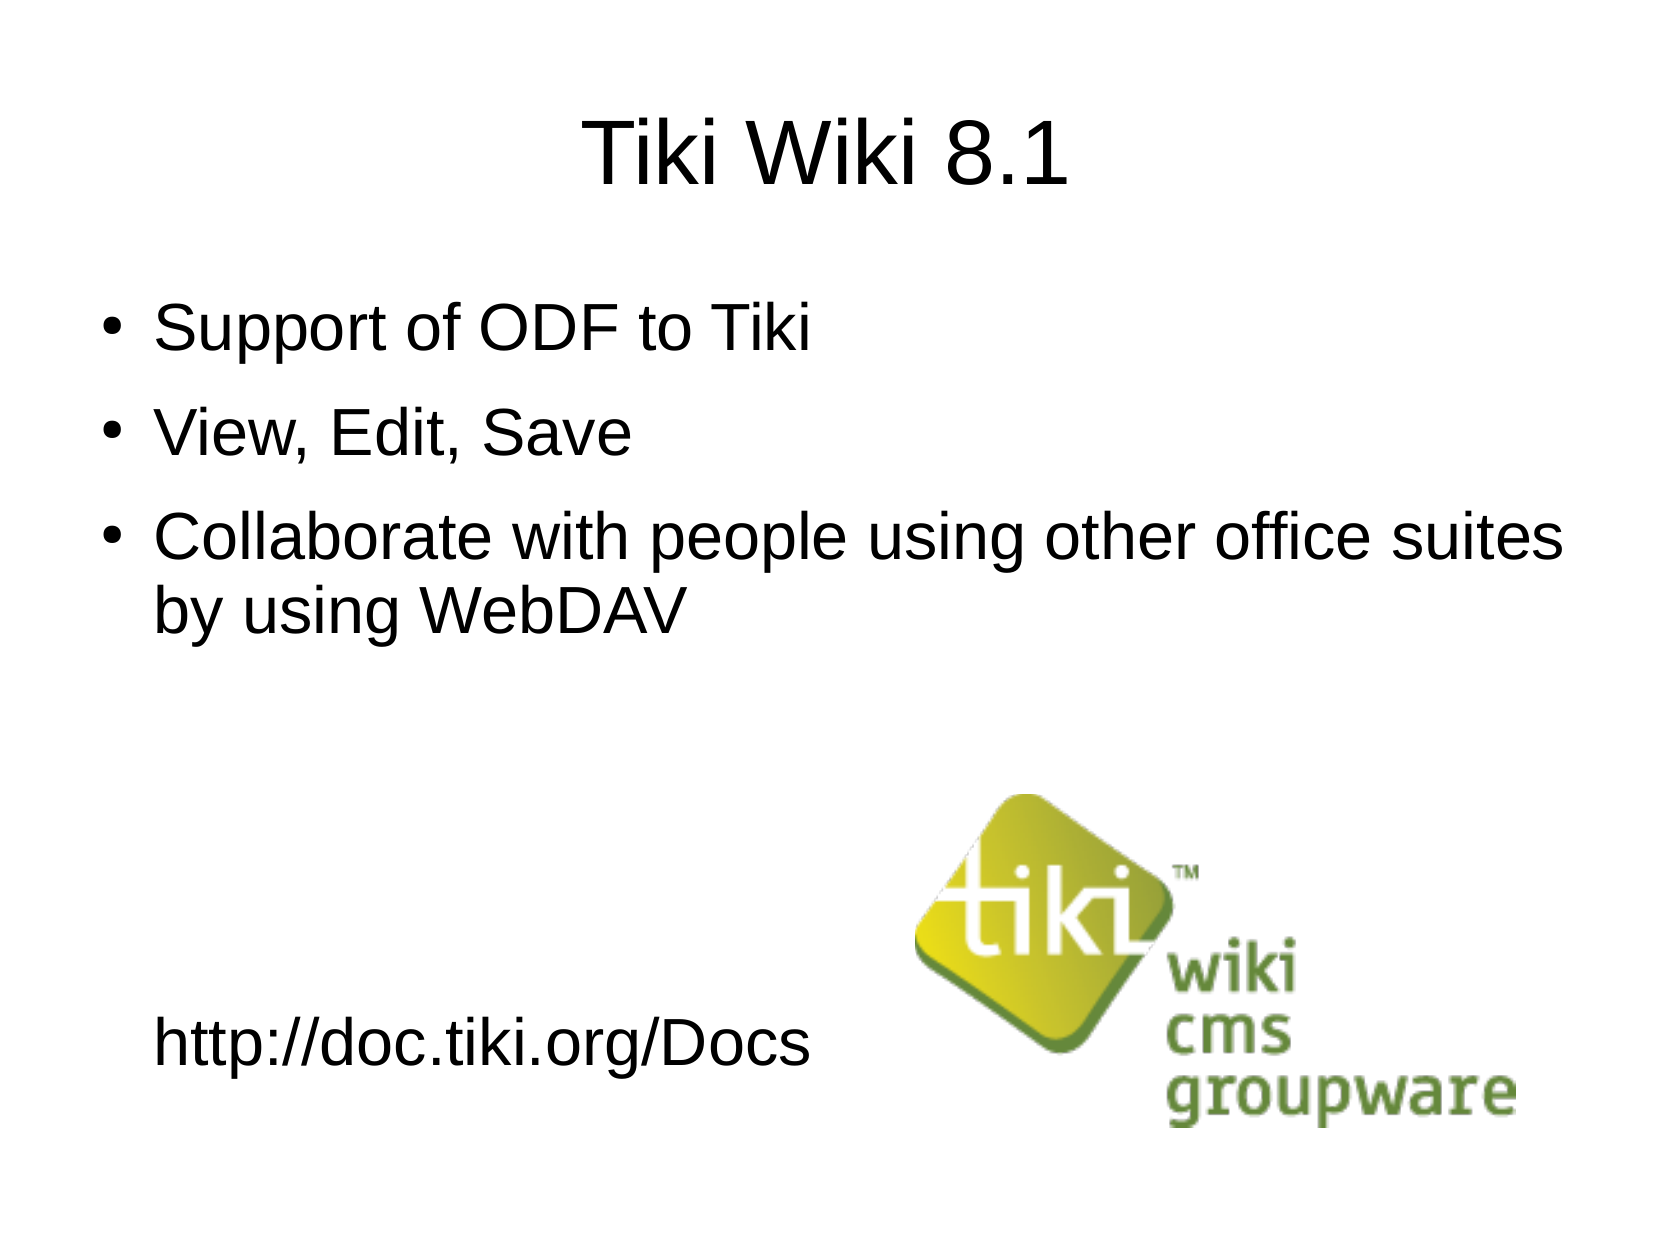

# Tiki Wiki 8.1
Support of ODF to Tiki
View, Edit, Save
Collaborate with people using other office suites by using WebDAV
http://doc.tiki.org/Docs